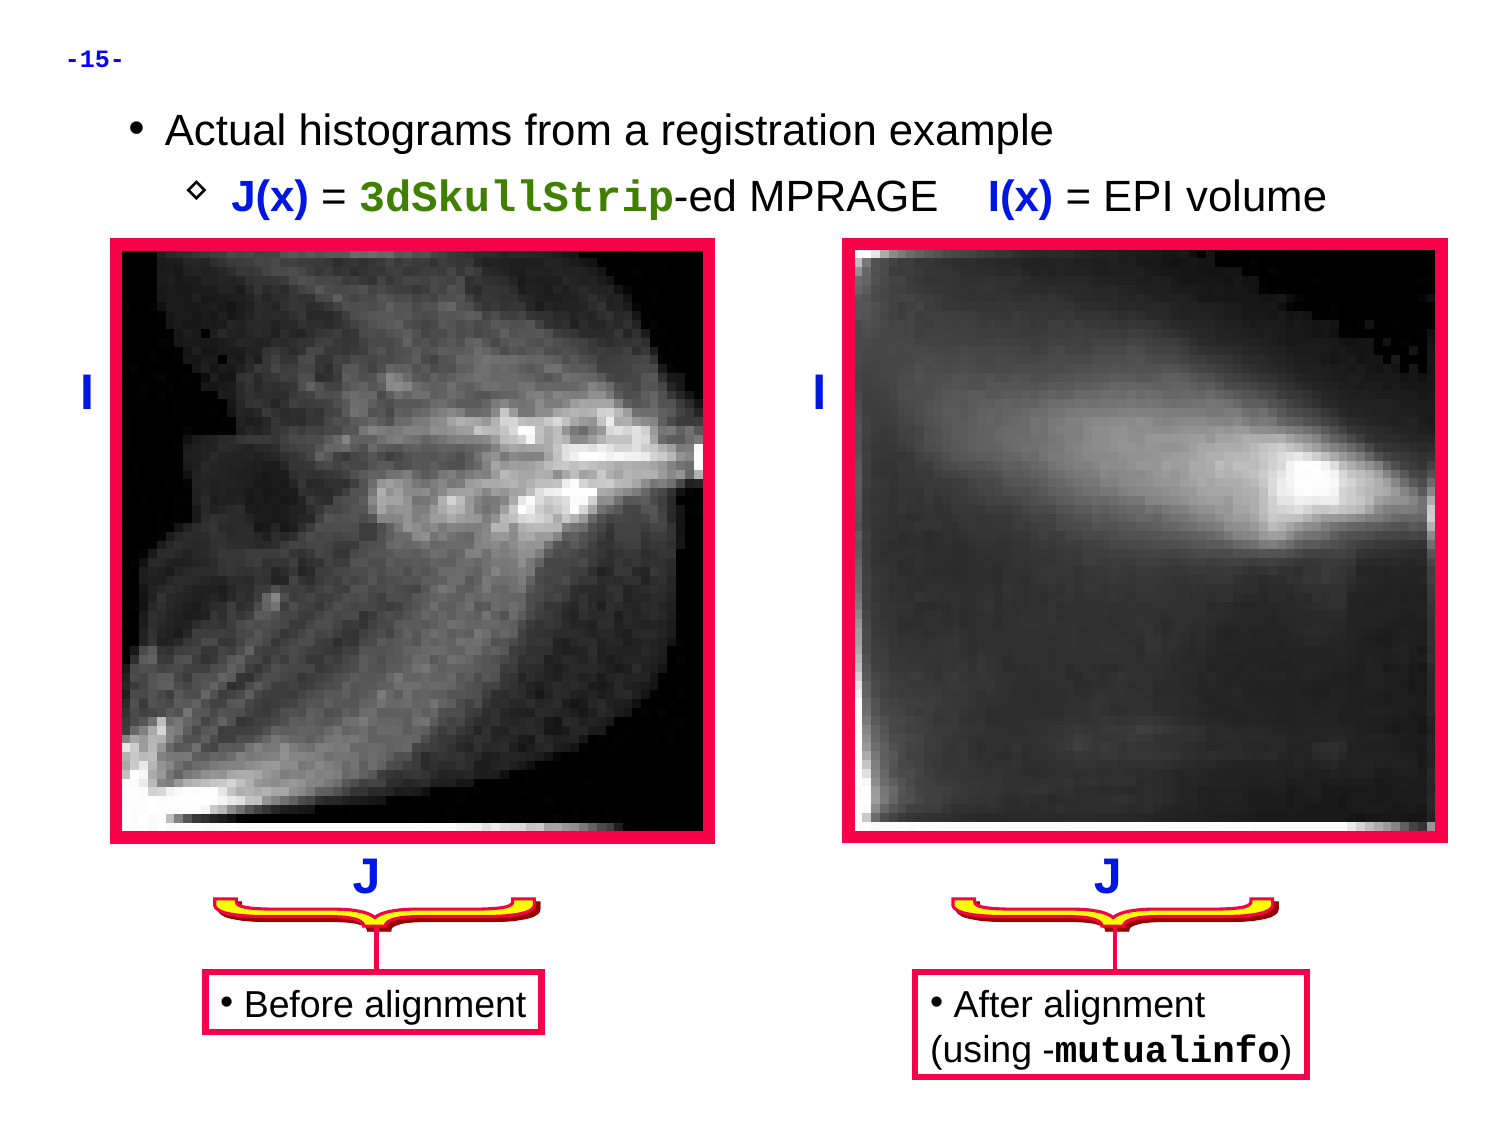

Actual histograms from a registration example
 J(x) = 3dSkullStrip-ed MPRAGE I(x) = EPI volume
I
I
J
J
}
 Before alignment
}
 After alignment
(using -mutualinfo)